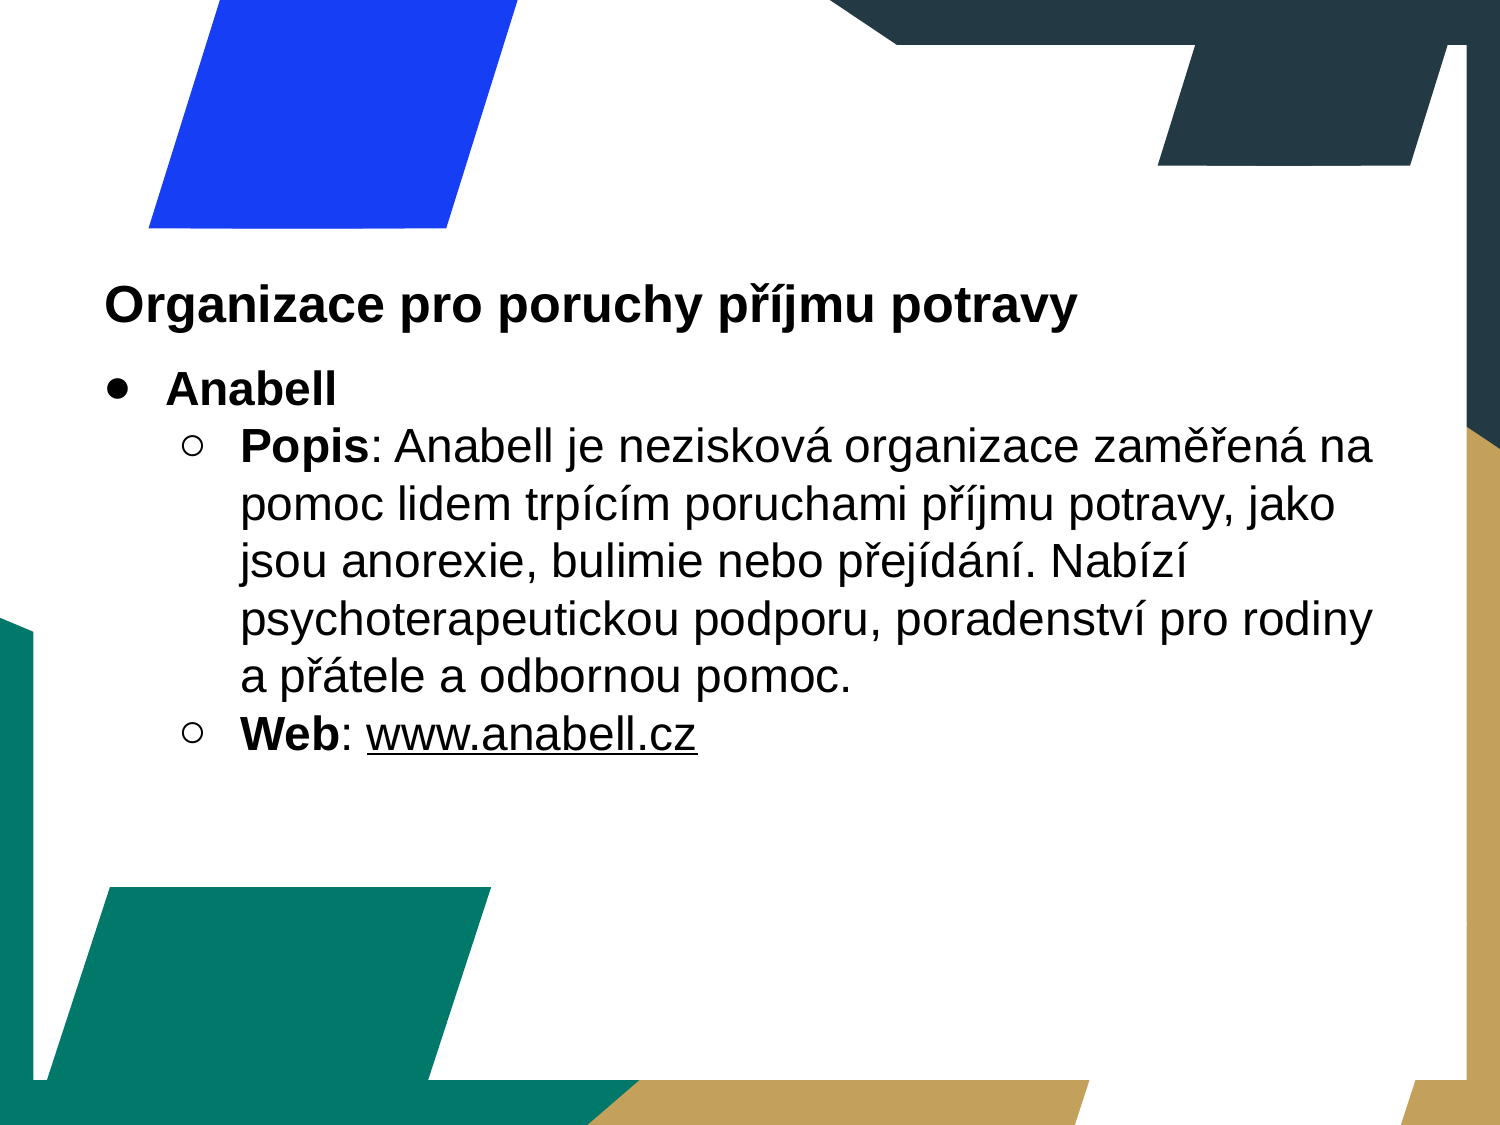

#
 Organizace pro poruchy příjmu potravy
Anabell
Popis: Anabell je nezisková organizace zaměřená na pomoc lidem trpícím poruchami příjmu potravy, jako jsou anorexie, bulimie nebo přejídání. Nabízí psychoterapeutickou podporu, poradenství pro rodiny a přátele a odbornou pomoc.
Web: www.anabell.cz